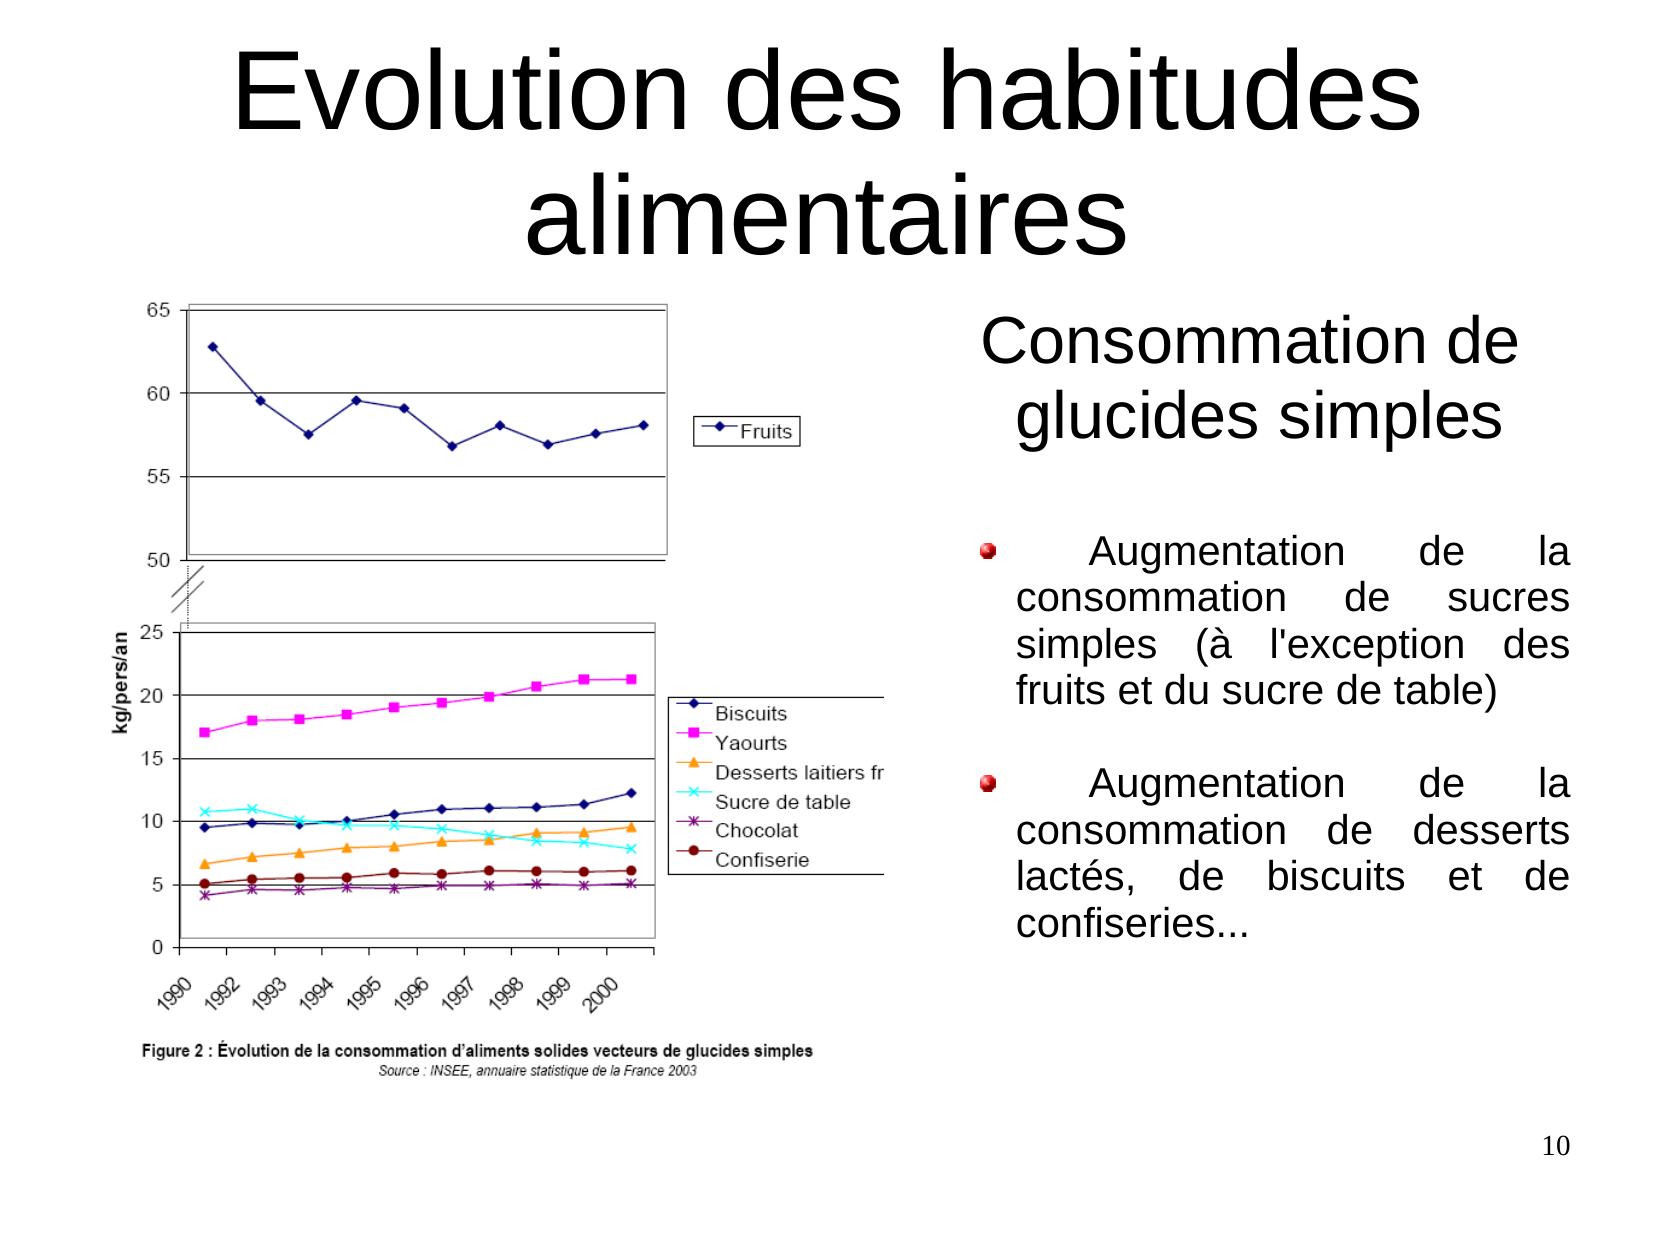

# Evolution des habitudes alimentaires
Consommation de glucides simples
 Augmentation de la consommation de sucres simples (à l'exception des fruits et du sucre de table)
 Augmentation de la consommation de desserts lactés, de biscuits et de confiseries...
10